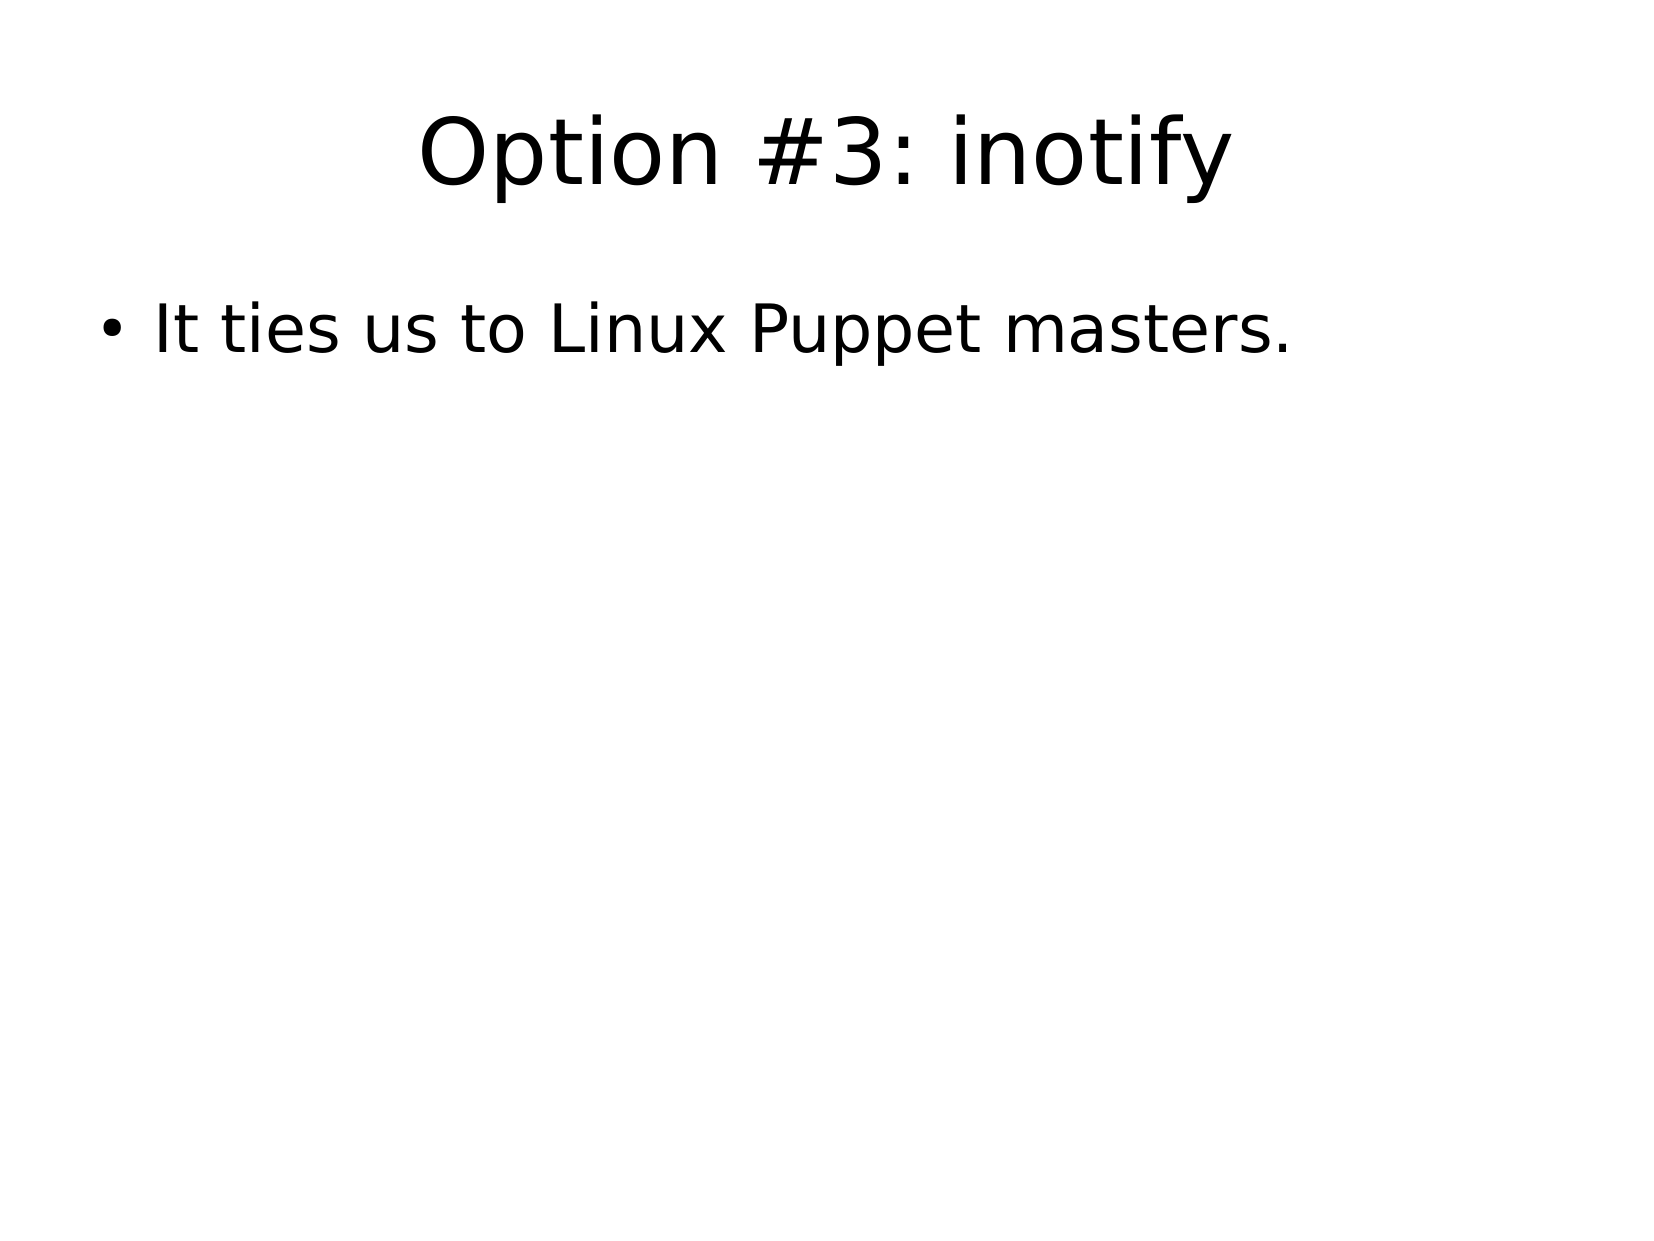

# Option #3: inotify
It ties us to Linux Puppet masters.